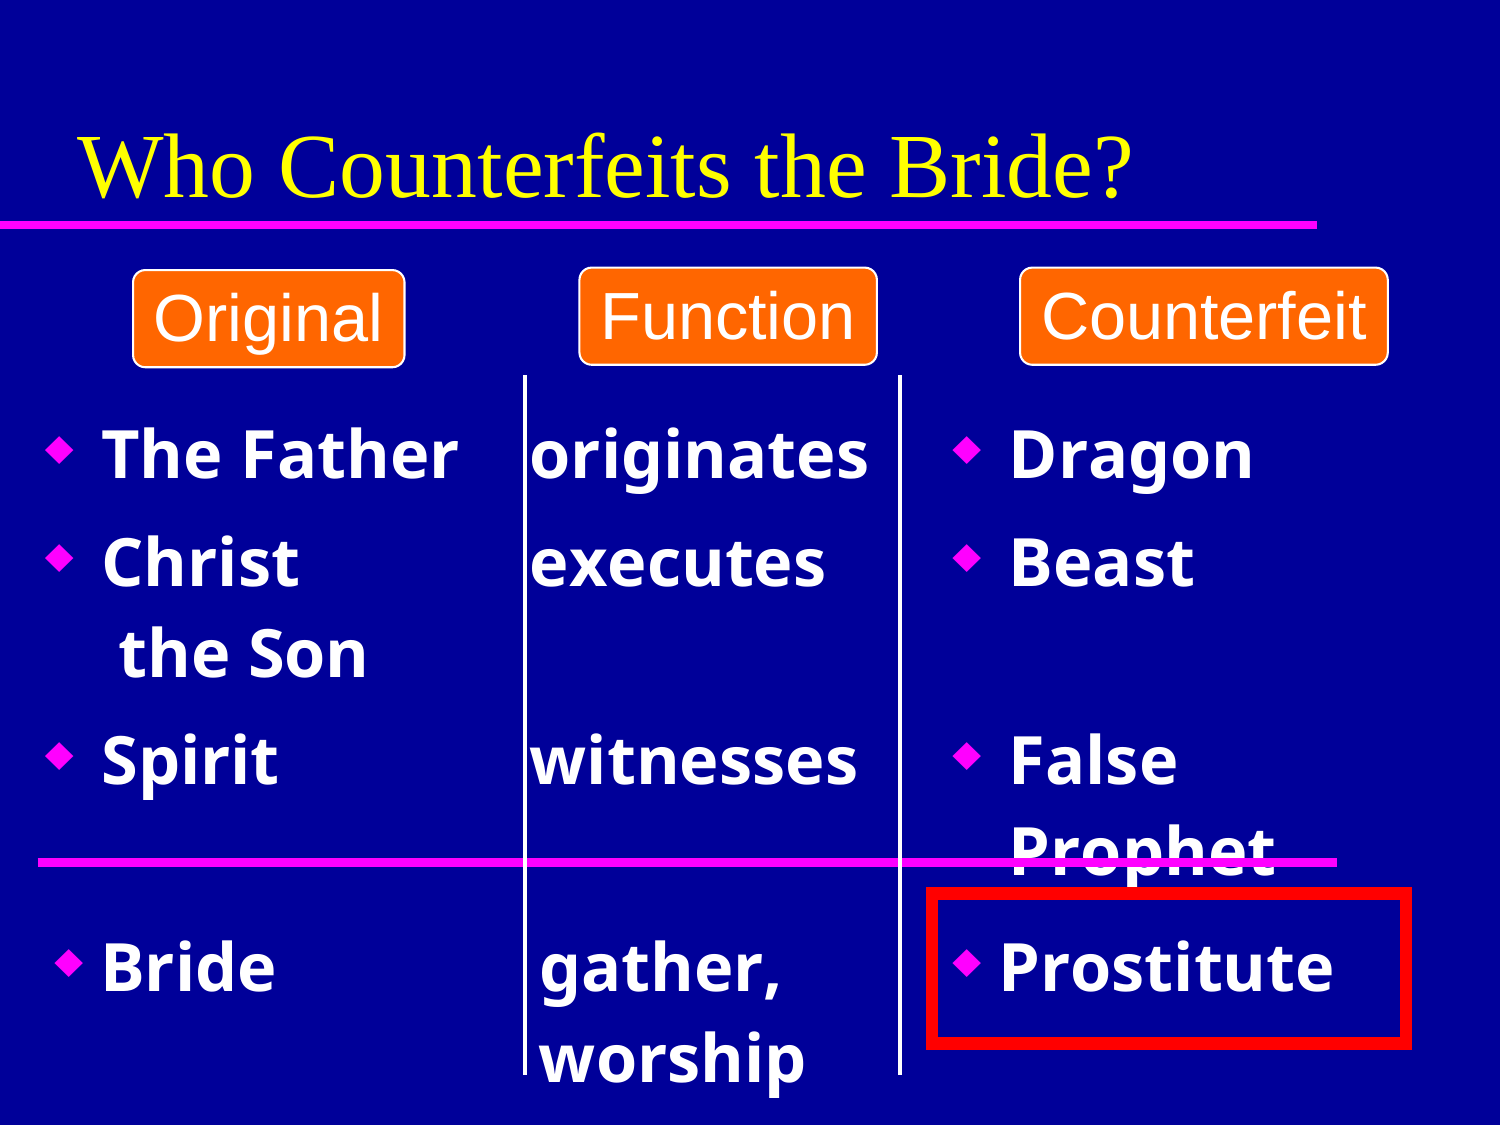

# Who Counterfeits the Bride?
Function
Counterfeit
Original
The Father	 originates
Christ		 executes
 the Son
Spirit		 witnesses
Dragon
Beast
False Prophet
 Prostitute
 Bride		 gather,
			 worship